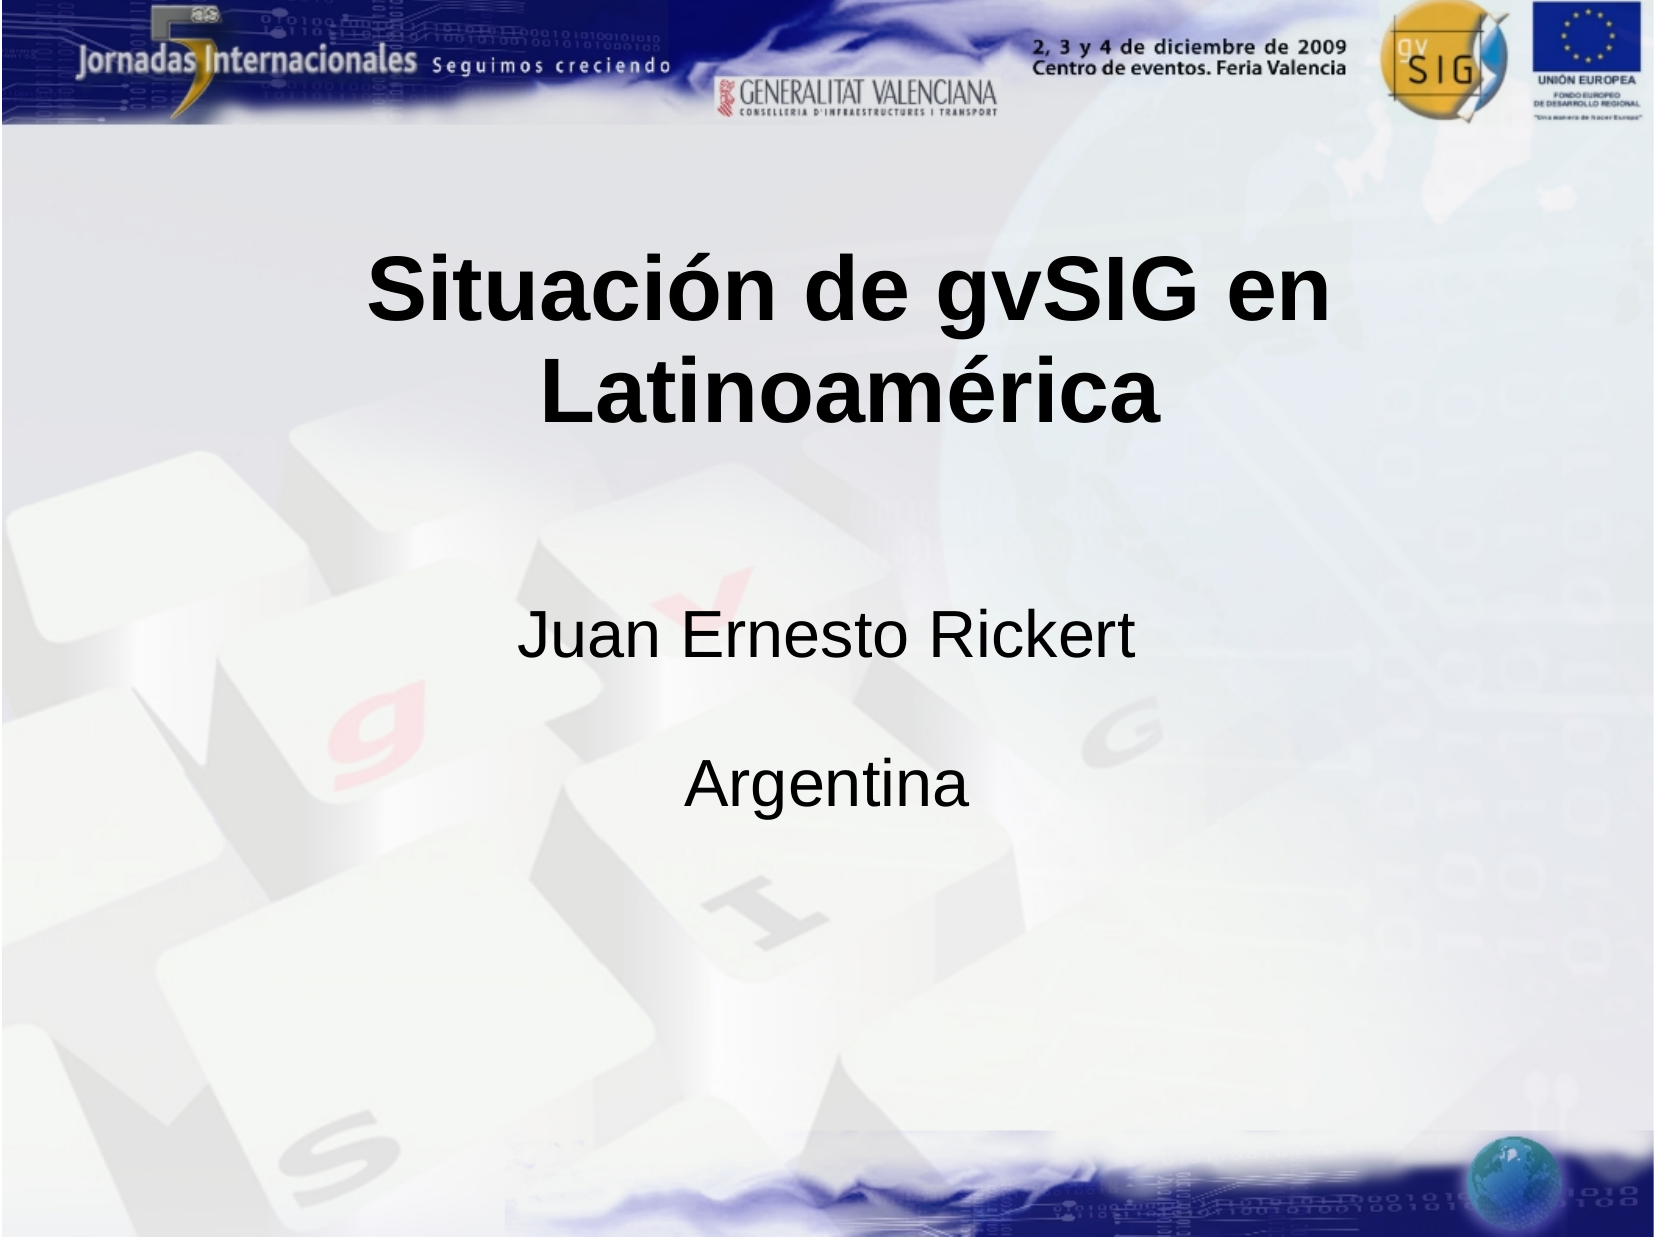

# Situación de gvSIG en Latinoamérica
Juan Ernesto Rickert
Argentina